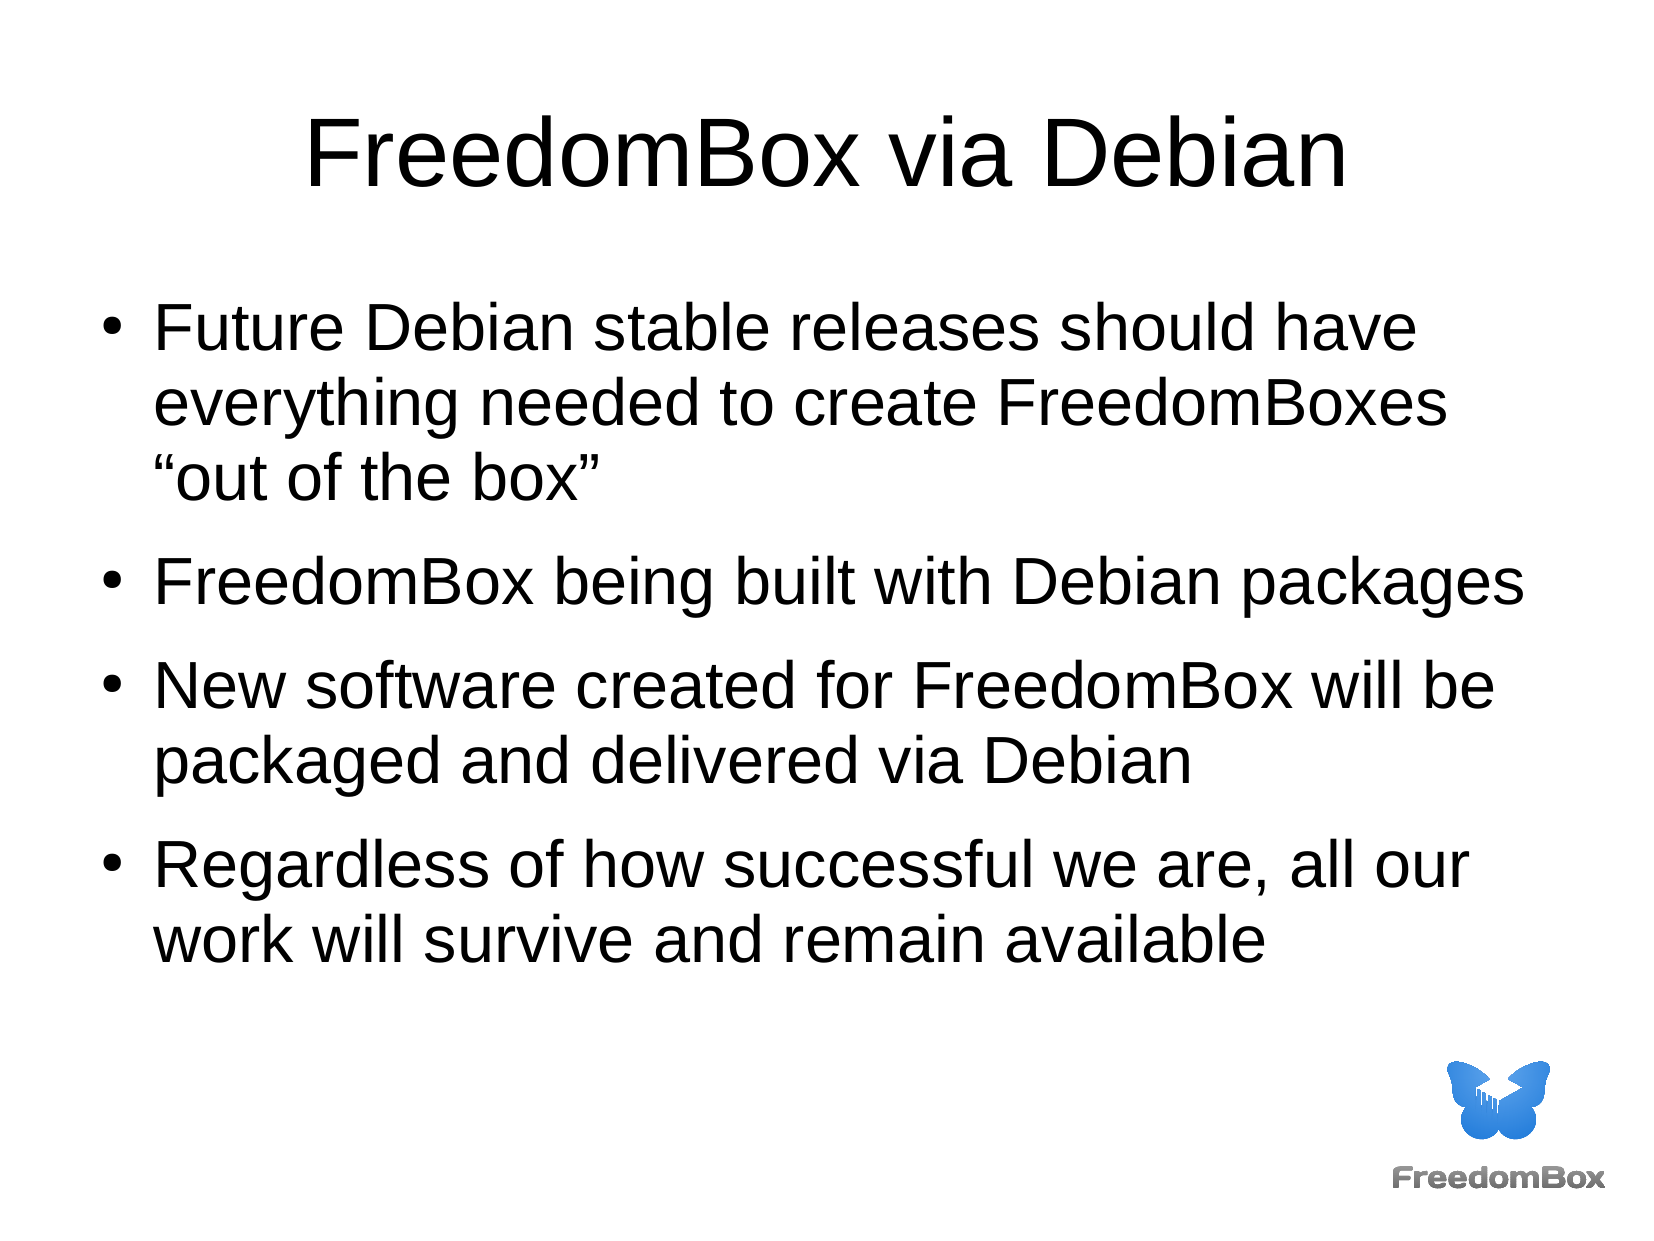

# FreedomBox via Debian
Future Debian stable releases should have everything needed to create FreedomBoxes “out of the box”
FreedomBox being built with Debian packages
New software created for FreedomBox will be packaged and delivered via Debian
Regardless of how successful we are, all our work will survive and remain available